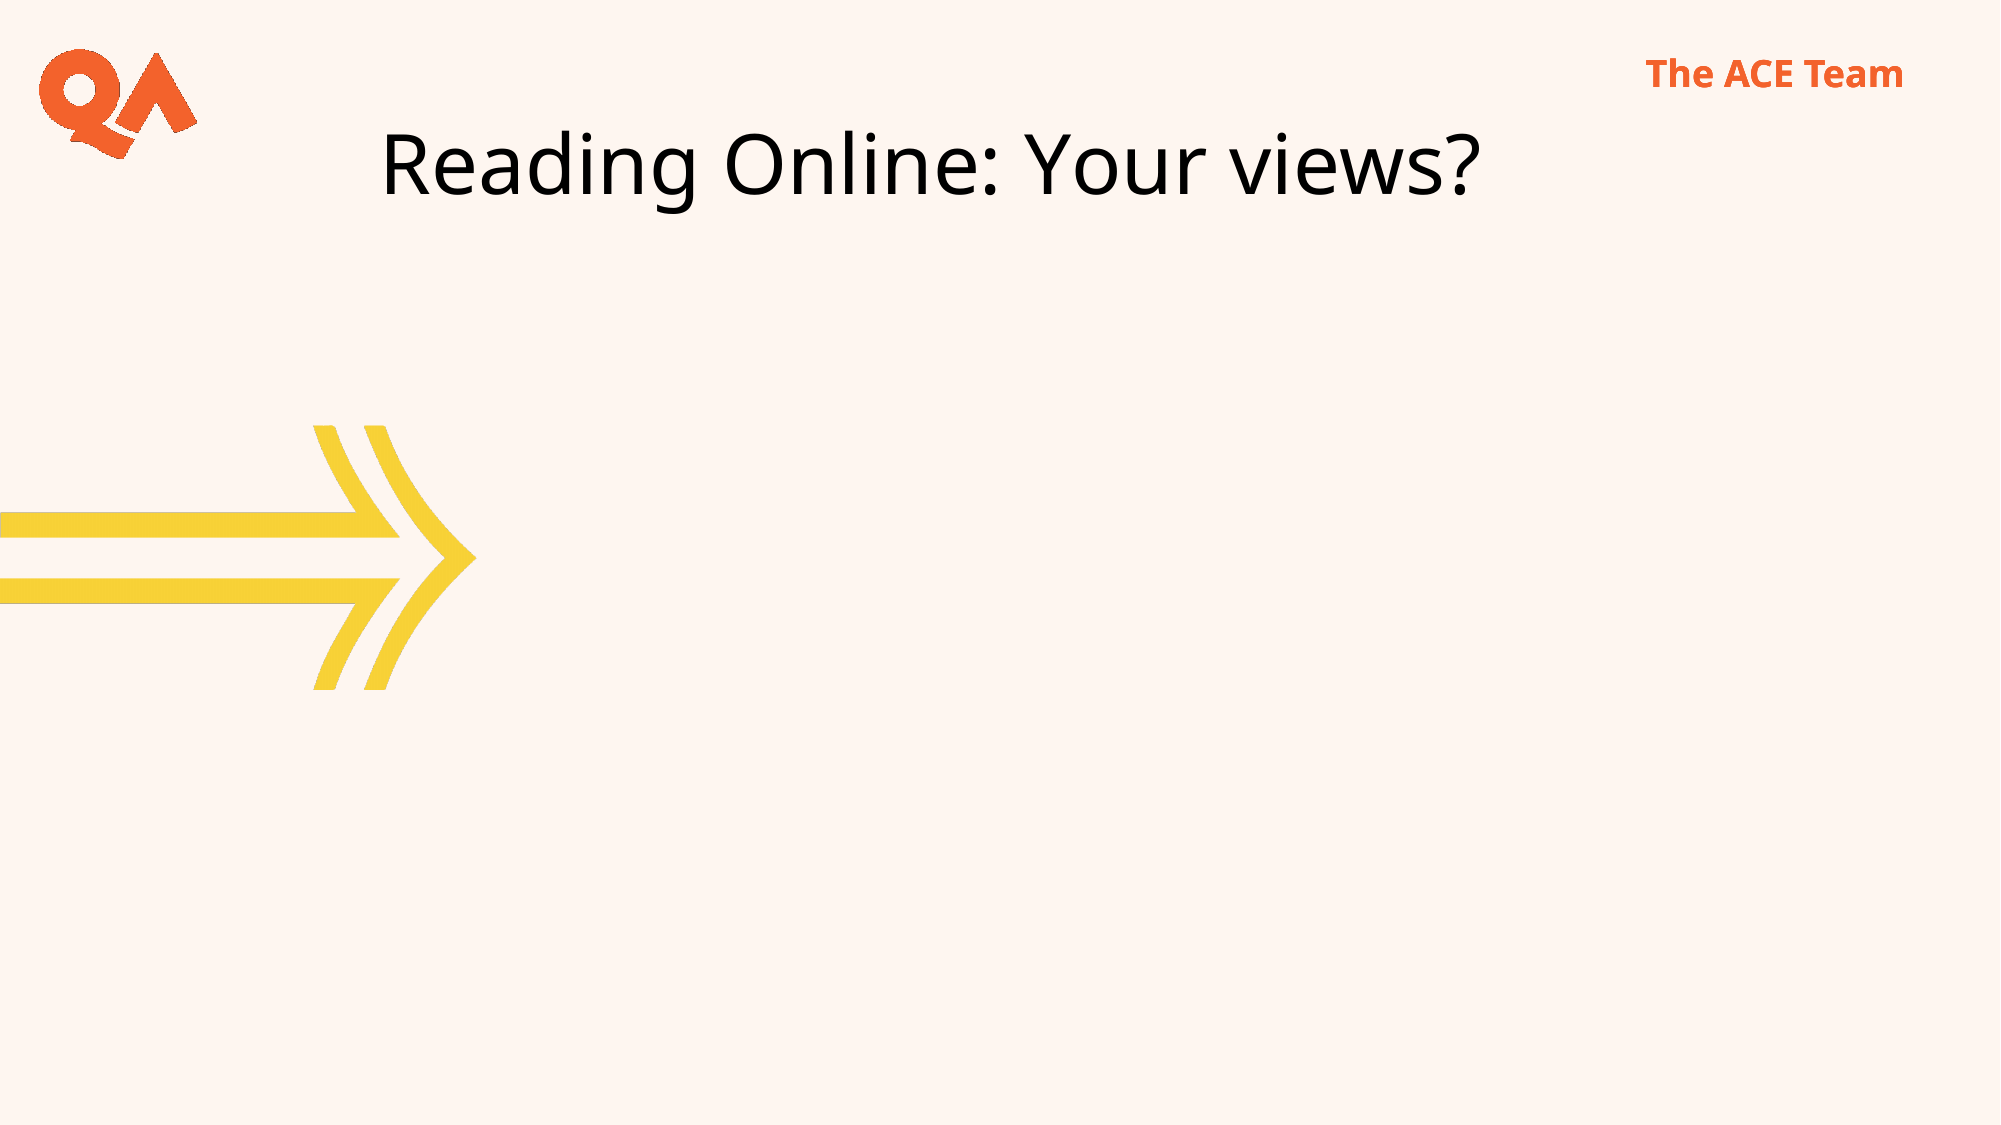

Reading Online: Your views?
The ACE Team